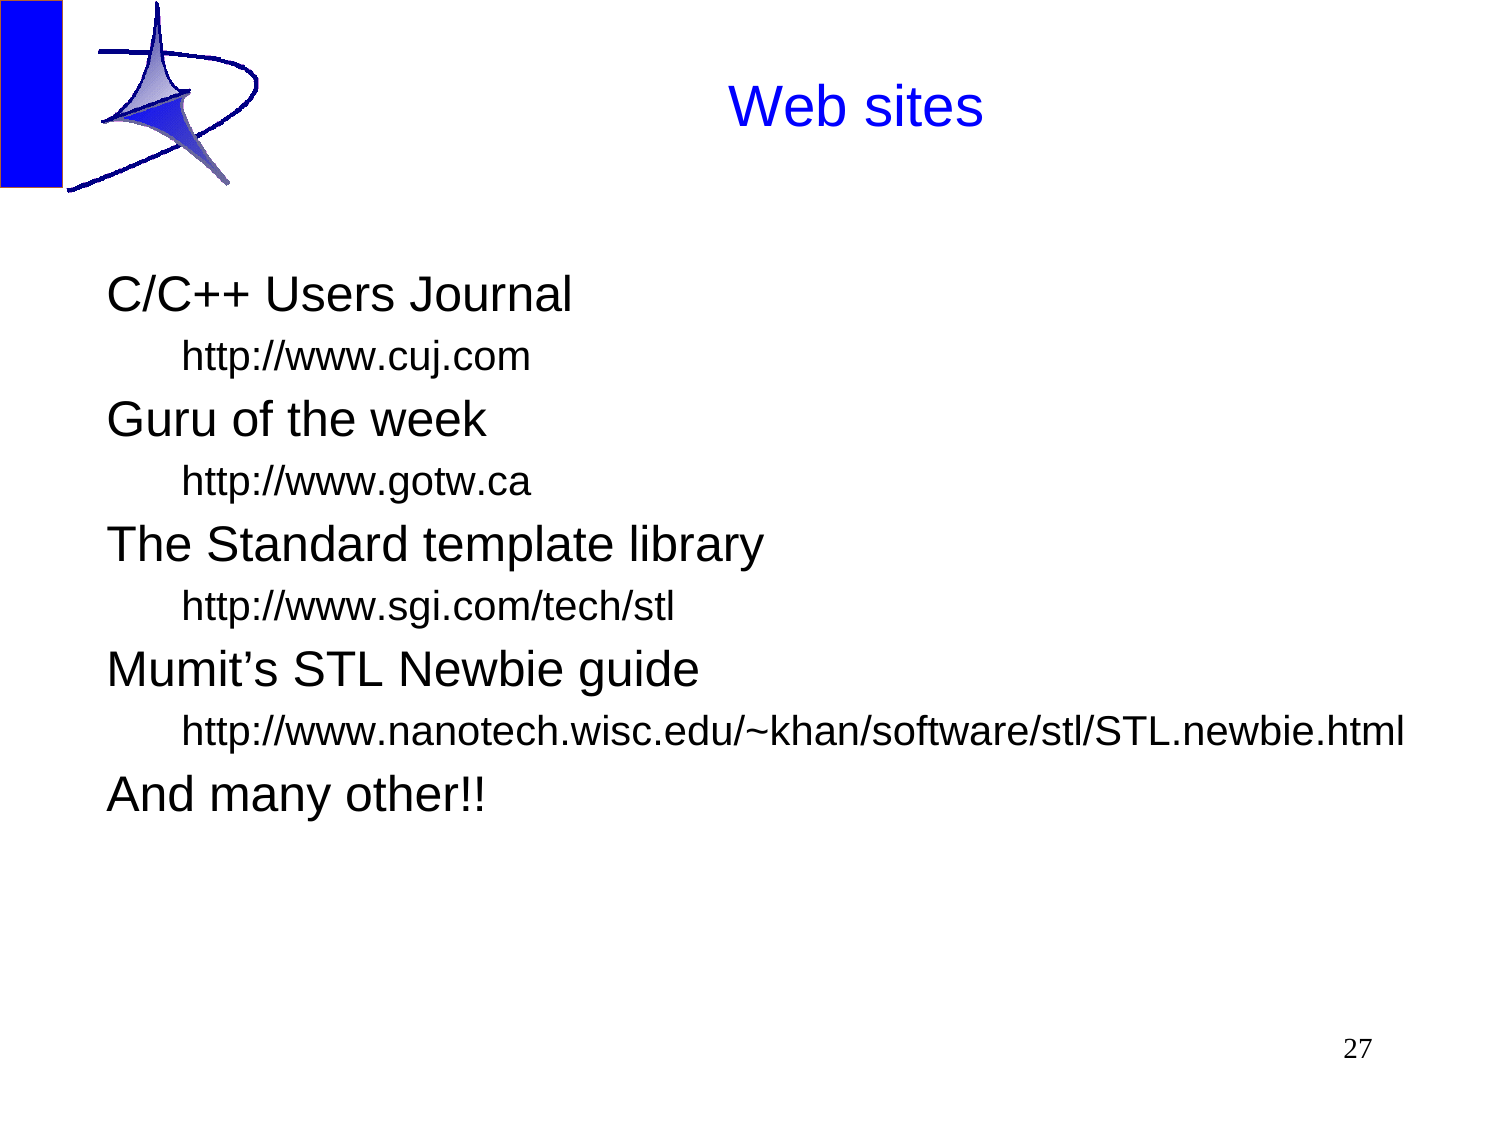

# Web sites
C/C++ Users Journal
http://www.cuj.com
Guru of the week
http://www.gotw.ca
The Standard template library
http://www.sgi.com/tech/stl
Mumit’s STL Newbie guide
http://www.nanotech.wisc.edu/~khan/software/stl/STL.newbie.html
And many other!!
27